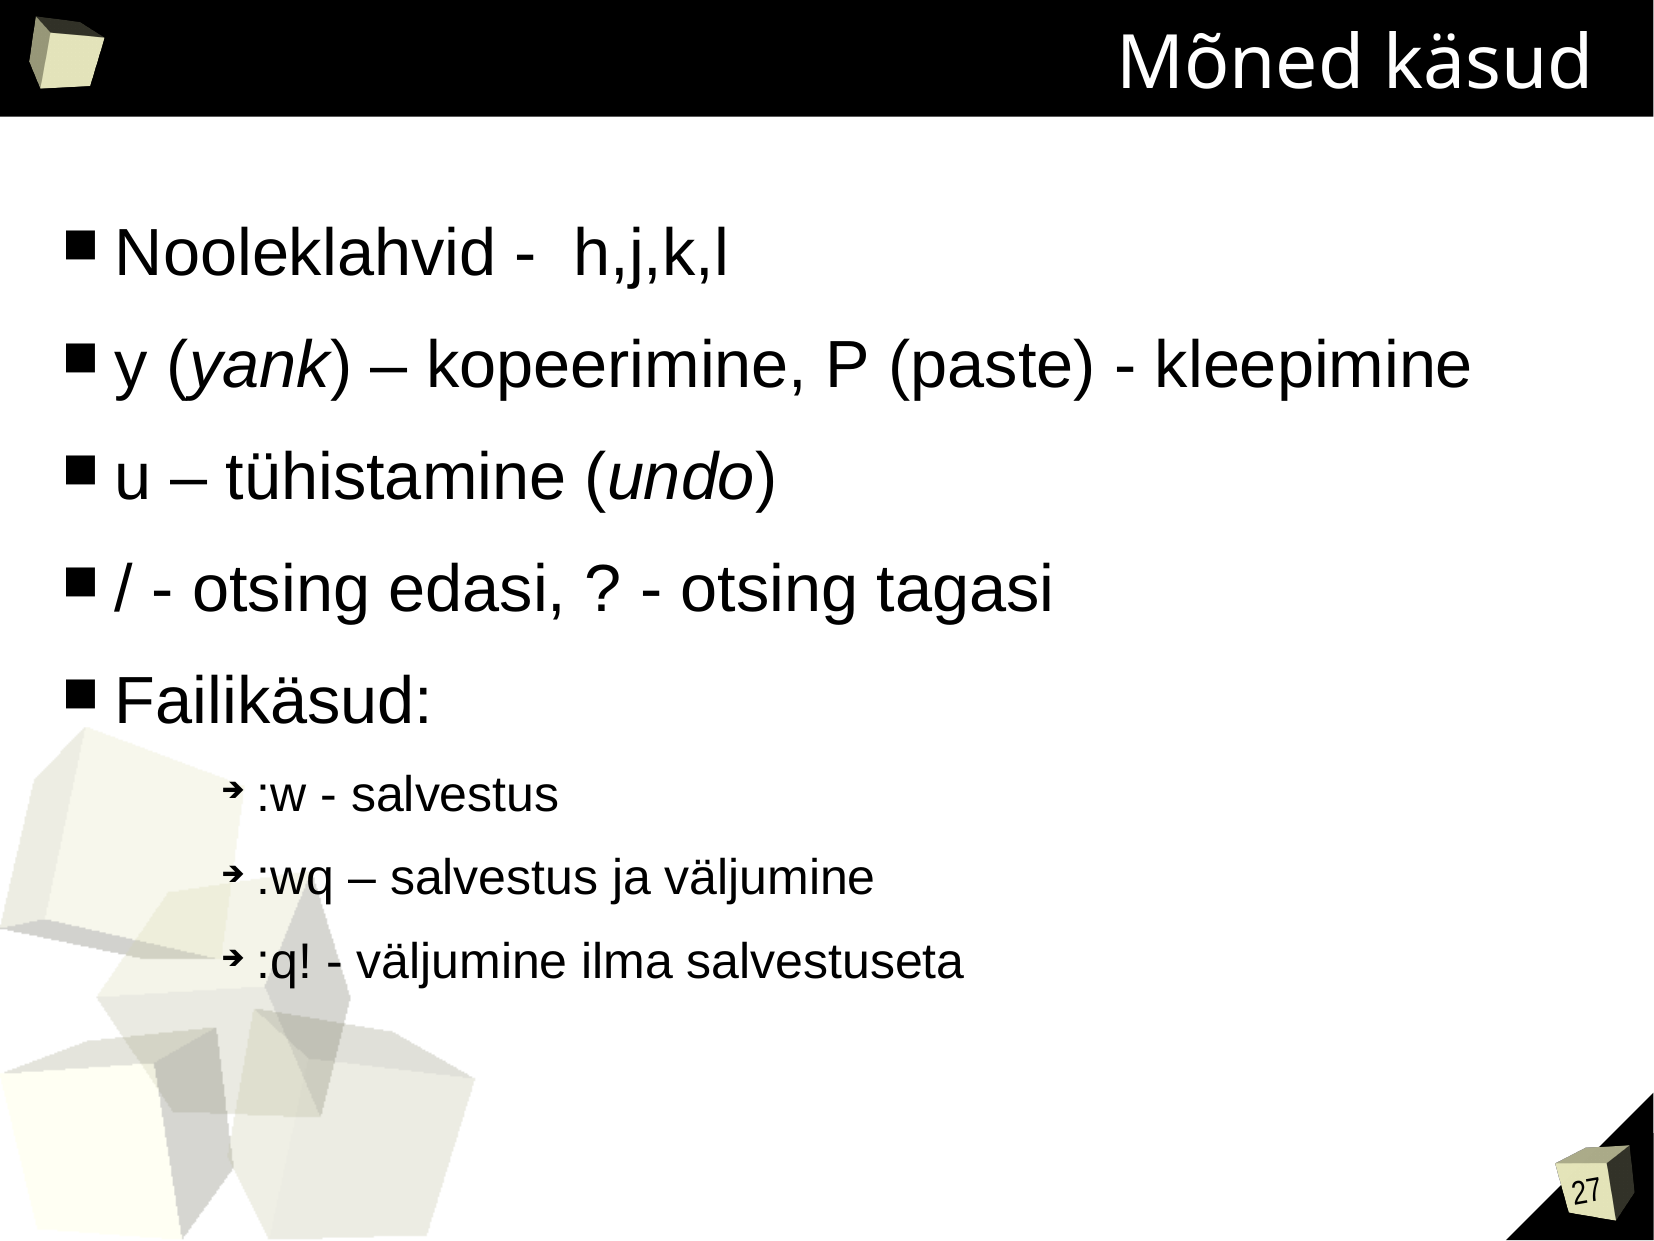

# Mõned käsud
Nooleklahvid - h,j,k,l
y (yank) – kopeerimine, P (paste) - kleepimine
u – tühistamine (undo)
/ - otsing edasi, ? - otsing tagasi
Failikäsud:
:w - salvestus
:wq – salvestus ja väljumine
:q! - väljumine ilma salvestuseta